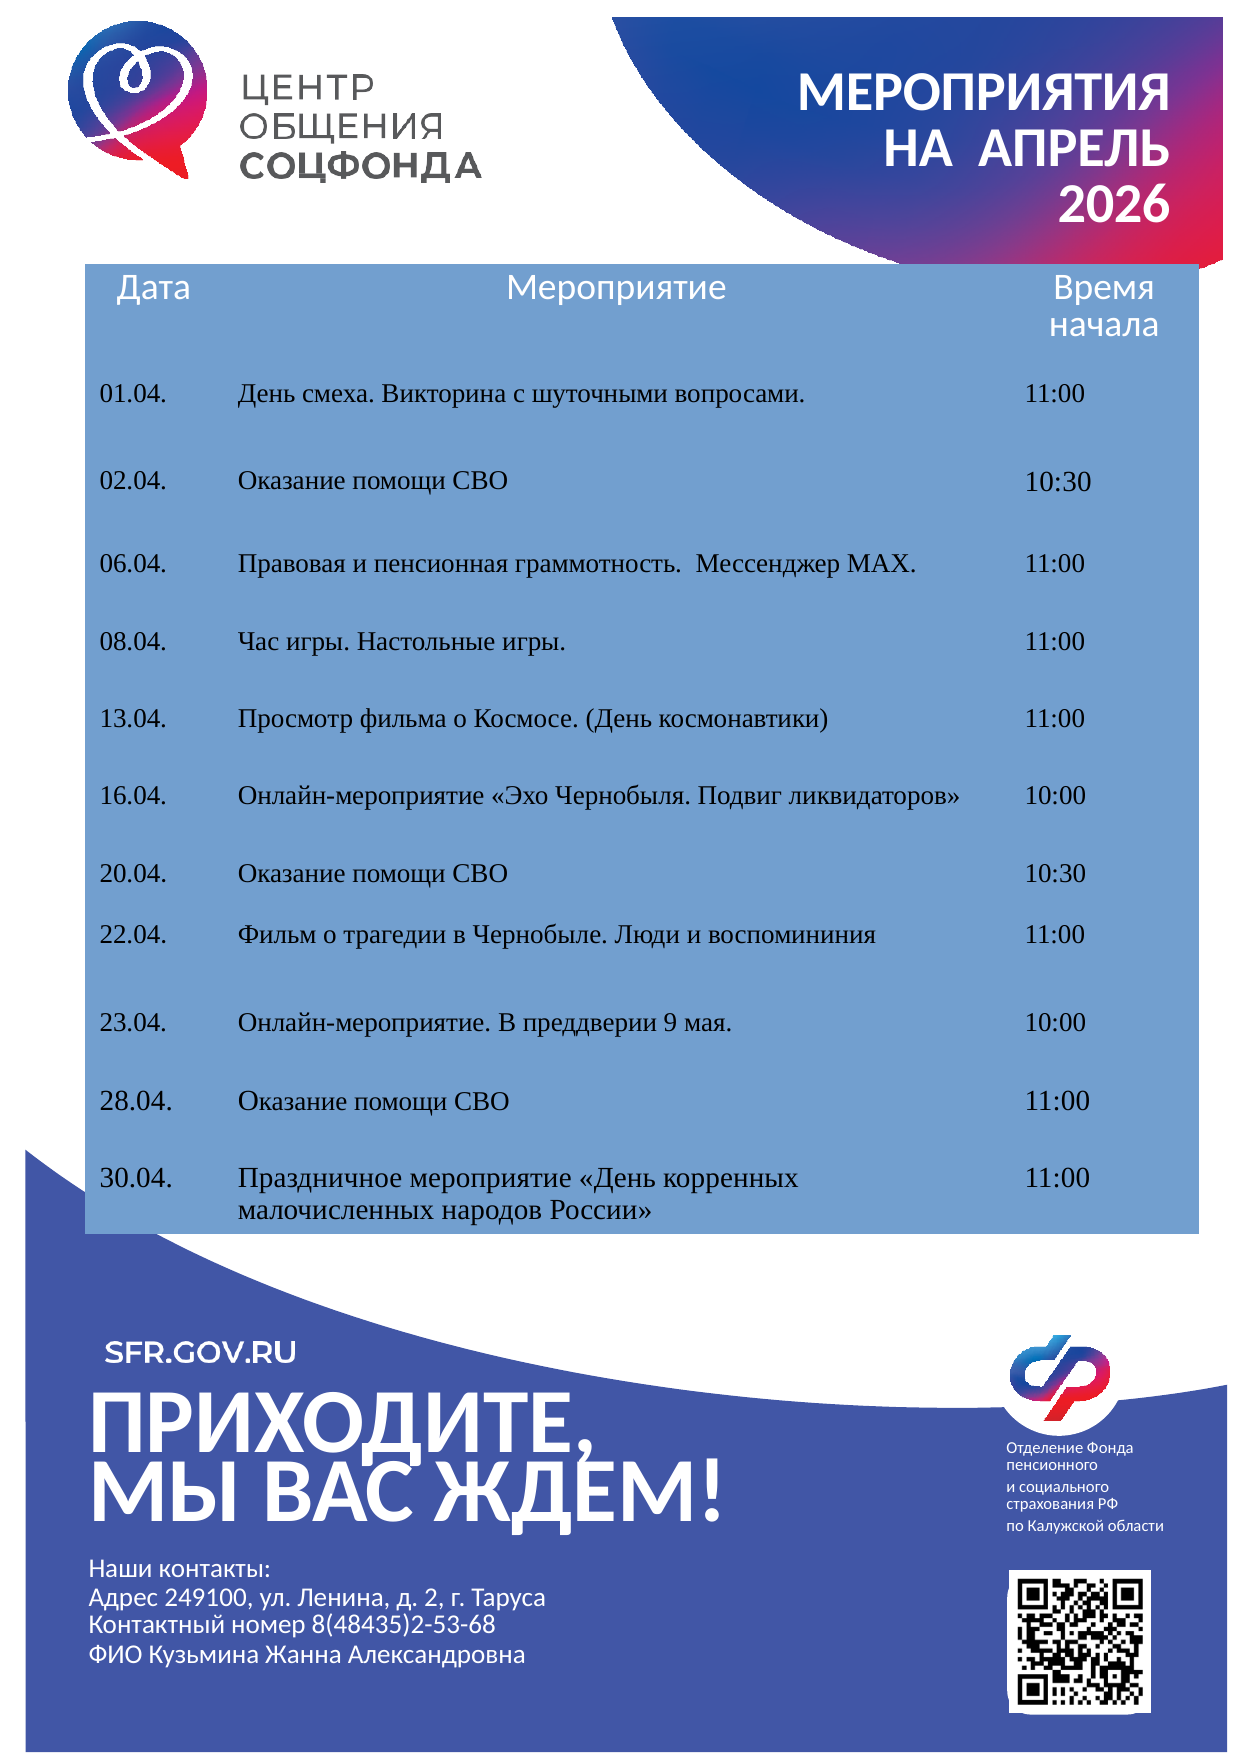

МЕРОПРИЯТИЯ НА АПРЕЛЬ
2026
# МЕРОПРИЯТИЯ НА АПРЕЛЬ 2026
| Дата | Мероприятие | Время начала |
| --- | --- | --- |
| 01.04. | День смеха. Викторина с шуточными вопросами. | 11:00 |
| 02.04. | Оказание помощи СВО | 10:30 |
| 06.04. | Правовая и пенсионная граммотность. Мессенджер МАХ. | 11:00 |
| 08.04. | Час игры. Настольные игры. | 11:00 |
| 13.04. | Просмотр фильма о Космосе. (День космонавтики) | 11:00 |
| 16.04. | Онлайн-мероприятие «Эхо Чернобыля. Подвиг ликвидаторов» | 10:00 |
| 20.04. | Оказание помощи СВО | 10:30 |
| 22.04. | Фильм о трагедии в Чернобыле. Люди и воспомининия | 11:00 |
| 23.04. | Онлайн-мероприятие. В преддверии 9 мая. | 10:00 |
| 28.04. | Оказание помощи СВО | 11:00 |
| 30.04. | Праздничное мероприятие «День корренных малочисленных народов России» | 11:00 |
ПРИХОДИТЕ, МЫ ВАС ЖДЕМ!
Наши контакты:
Адрес 249100, ул. Ленина, д. 2, г. Таруса
Контактный номер 8(48435)2-53-68
ФИО Кузьмина Жанна Александровна
Отделение Фонда пенсионного
и социального страхования РФ
по Калужской области